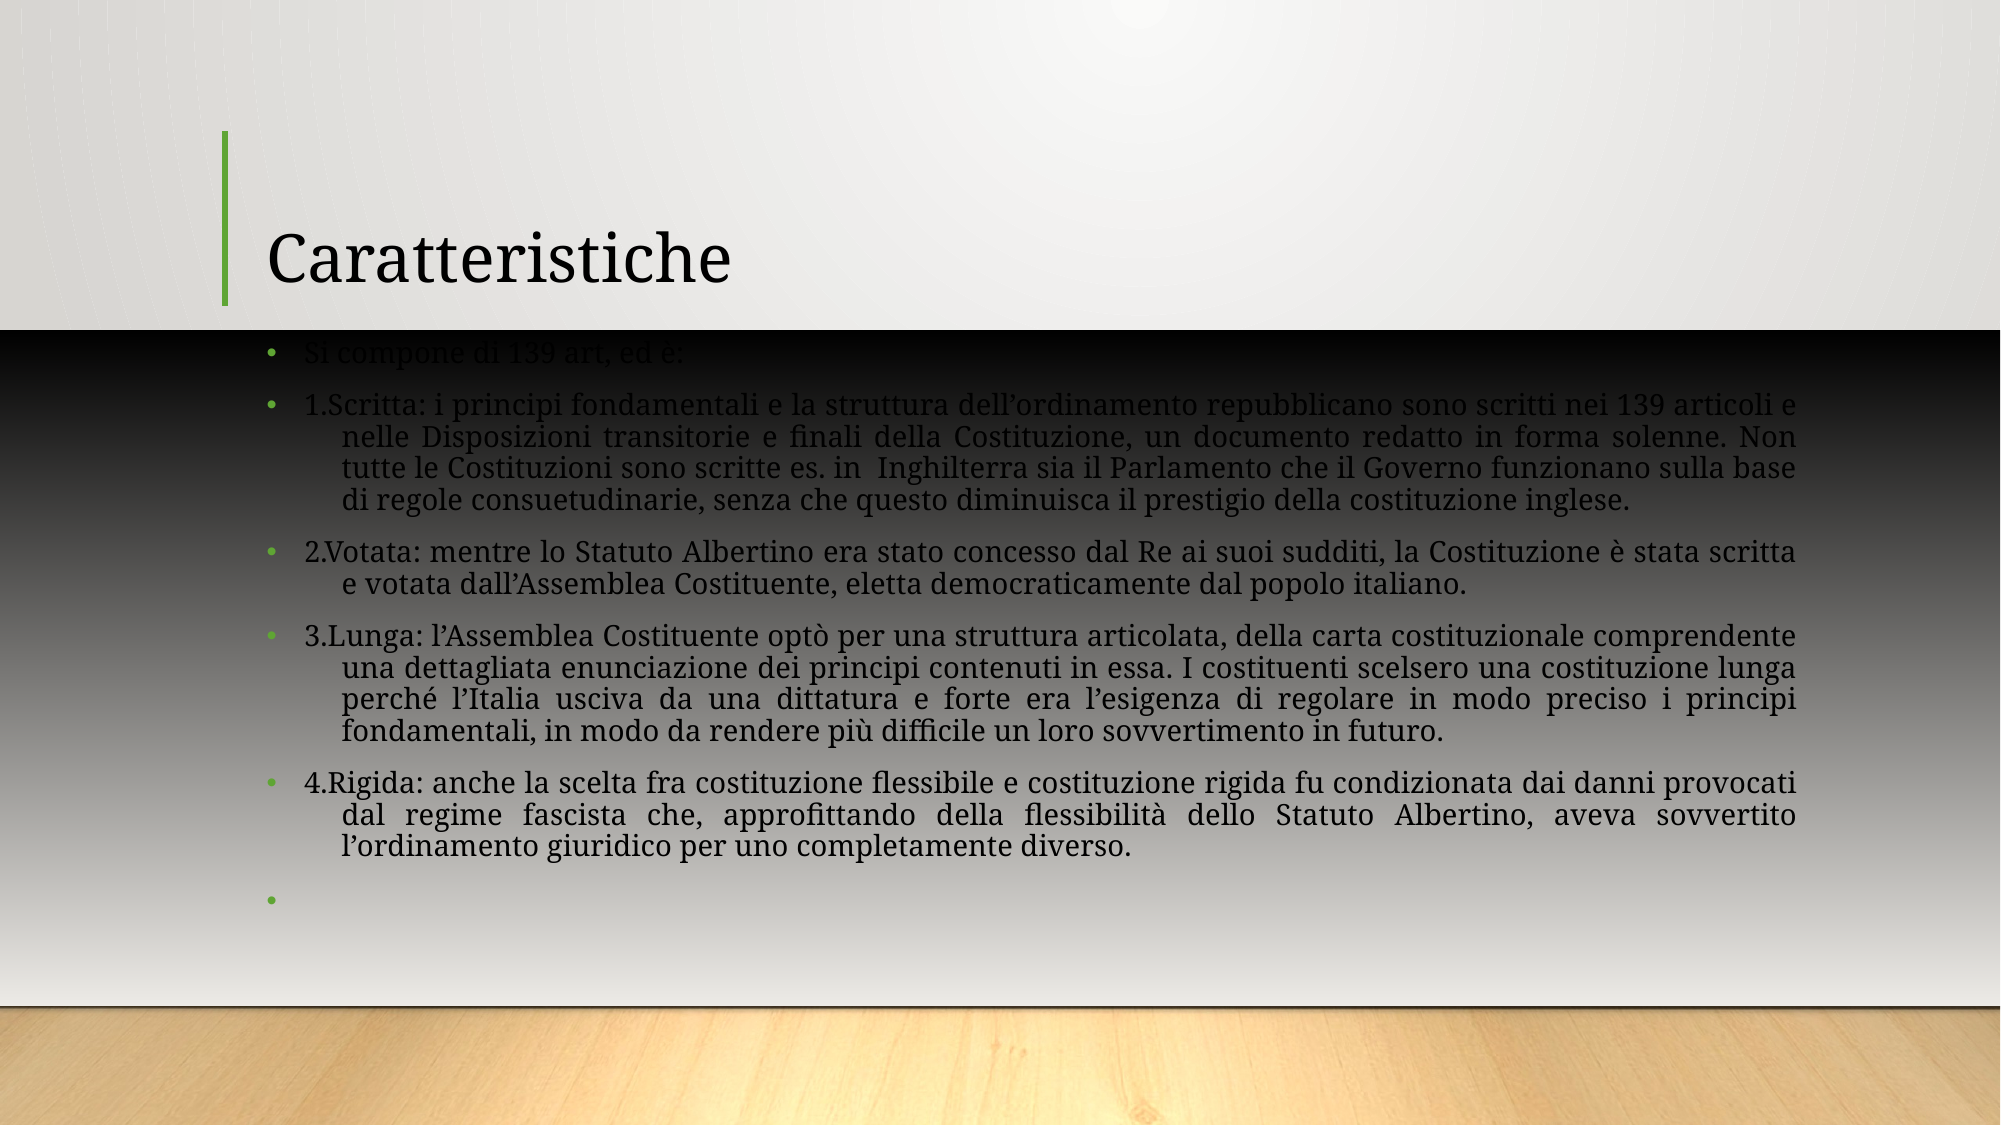

# Caratteristiche
Si compone di 139 art, ed è:
1.Scritta: i principi fondamentali e la struttura dell’ordinamento repubblicano sono scritti nei 139 articoli e nelle Disposizioni transitorie e finali della Costituzione, un documento redatto in forma solenne. Non tutte le Costituzioni sono scritte es. in Inghilterra sia il Parlamento che il Governo funzionano sulla base di regole consuetudinarie, senza che questo diminuisca il prestigio della costituzione inglese.
2.Votata: mentre lo Statuto Albertino era stato concesso dal Re ai suoi sudditi, la Costituzione è stata scritta e votata dall’Assemblea Costituente, eletta democraticamente dal popolo italiano.
3.Lunga: l’Assemblea Costituente optò per una struttura articolata, della carta costituzionale comprendente una dettagliata enunciazione dei principi contenuti in essa. I costituenti scelsero una costituzione lunga perché l’Italia usciva da una dittatura e forte era l’esigenza di regolare in modo preciso i principi fondamentali, in modo da rendere più difficile un loro sovvertimento in futuro.
4.Rigida: anche la scelta fra costituzione flessibile e costituzione rigida fu condizionata dai danni provocati dal regime fascista che, approfittando della flessibilità dello Statuto Albertino, aveva sovvertito l’ordinamento giuridico per uno completamente diverso.